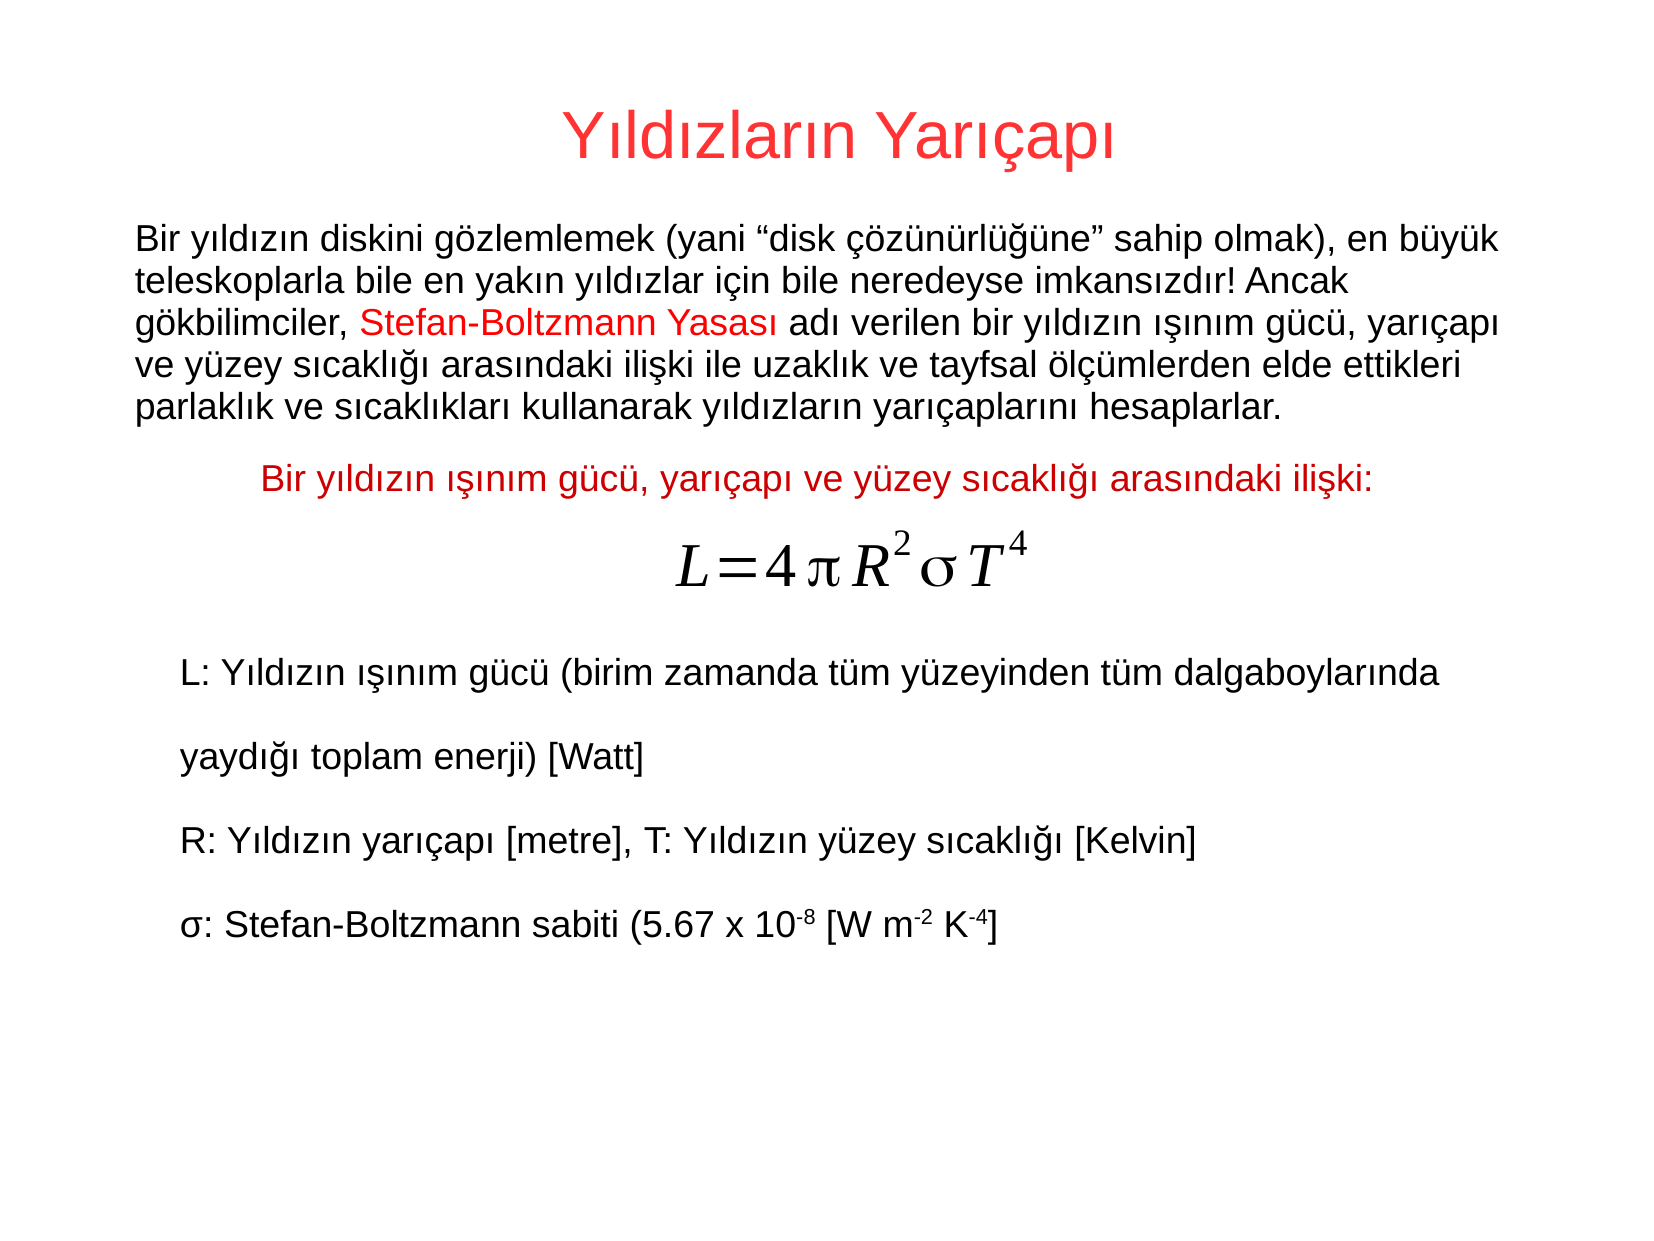

Yıldızların Yarıçapı
Bir yıldızın diskini gözlemlemek (yani “disk çözünürlüğüne” sahip olmak), en büyük teleskoplarla bile en yakın yıldızlar için bile neredeyse imkansızdır! Ancak gökbilimciler, Stefan-Boltzmann Yasası adı verilen bir yıldızın ışınım gücü, yarıçapı ve yüzey sıcaklığı arasındaki ilişki ile uzaklık ve tayfsal ölçümlerden elde ettikleri parlaklık ve sıcaklıkları kullanarak yıldızların yarıçaplarını hesaplarlar.
Bir yıldızın ışınım gücü, yarıçapı ve yüzey sıcaklığı arasındaki ilişki:
L: Yıldızın ışınım gücü (birim zamanda tüm yüzeyinden tüm dalgaboylarında yaydığı toplam enerji) [Watt]
R: Yıldızın yarıçapı [metre], T: Yıldızın yüzey sıcaklığı [Kelvin]
σ: Stefan-Boltzmann sabiti (5.67 x 10-8 [W m-2 K-4]